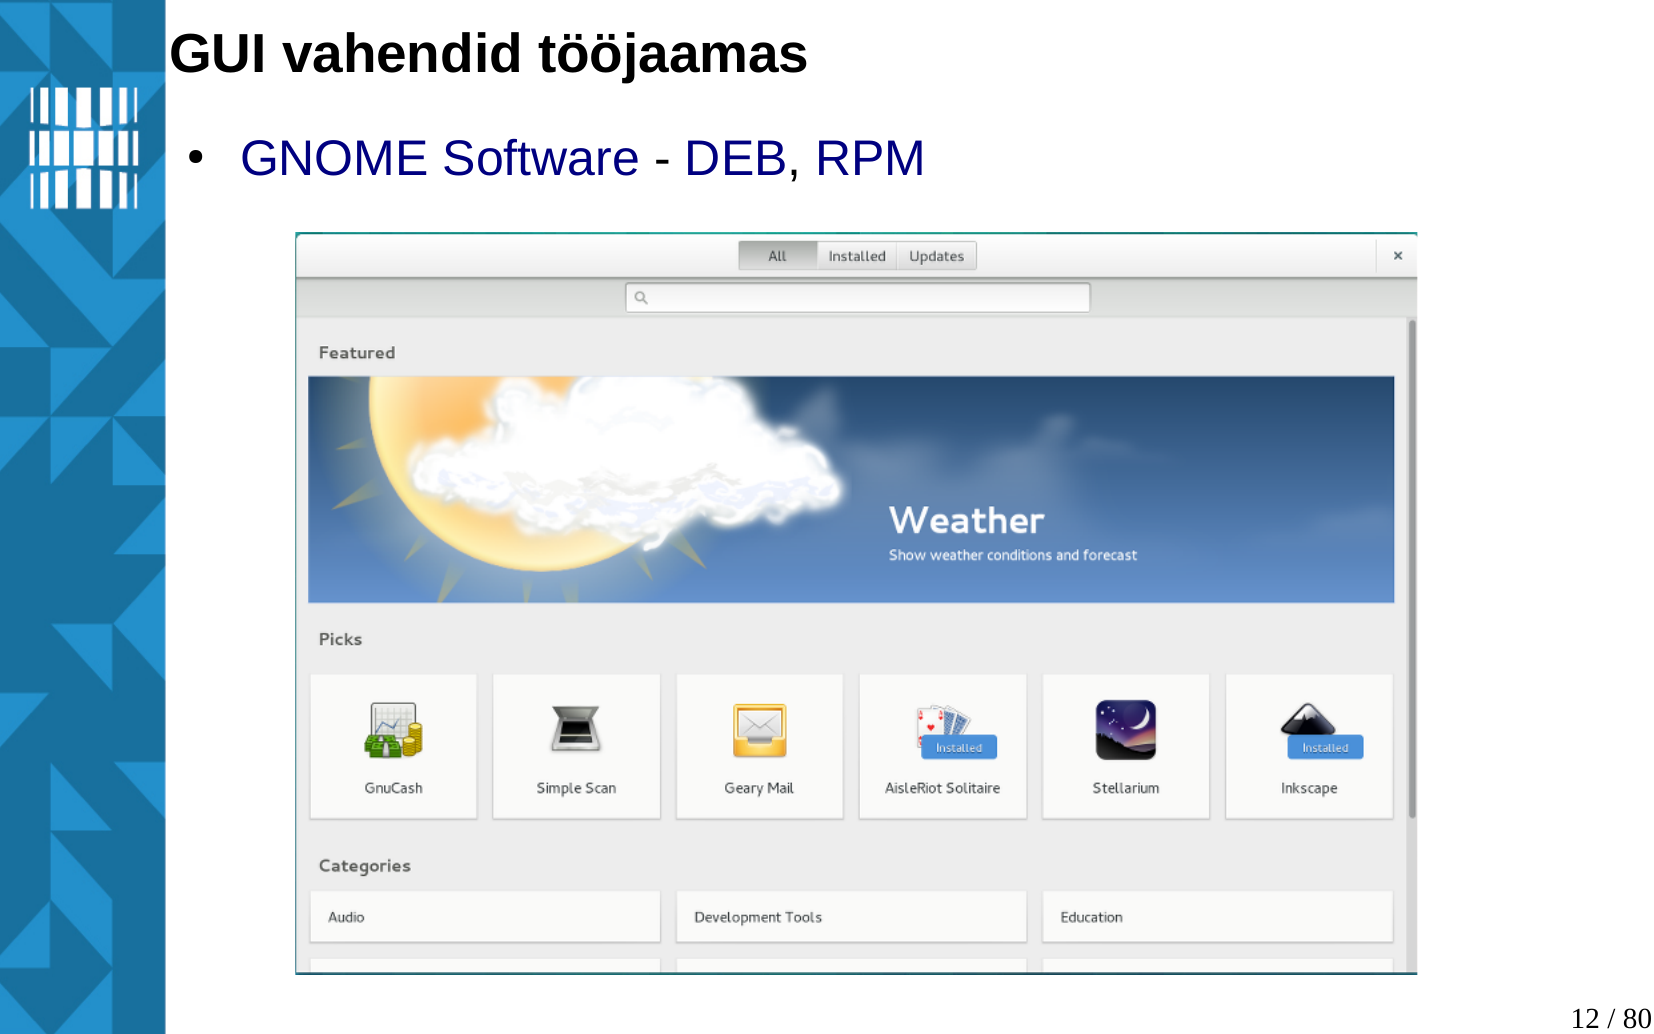

# GUI vahendid tööjaamas
GNOME Software - DEB, RPM
12